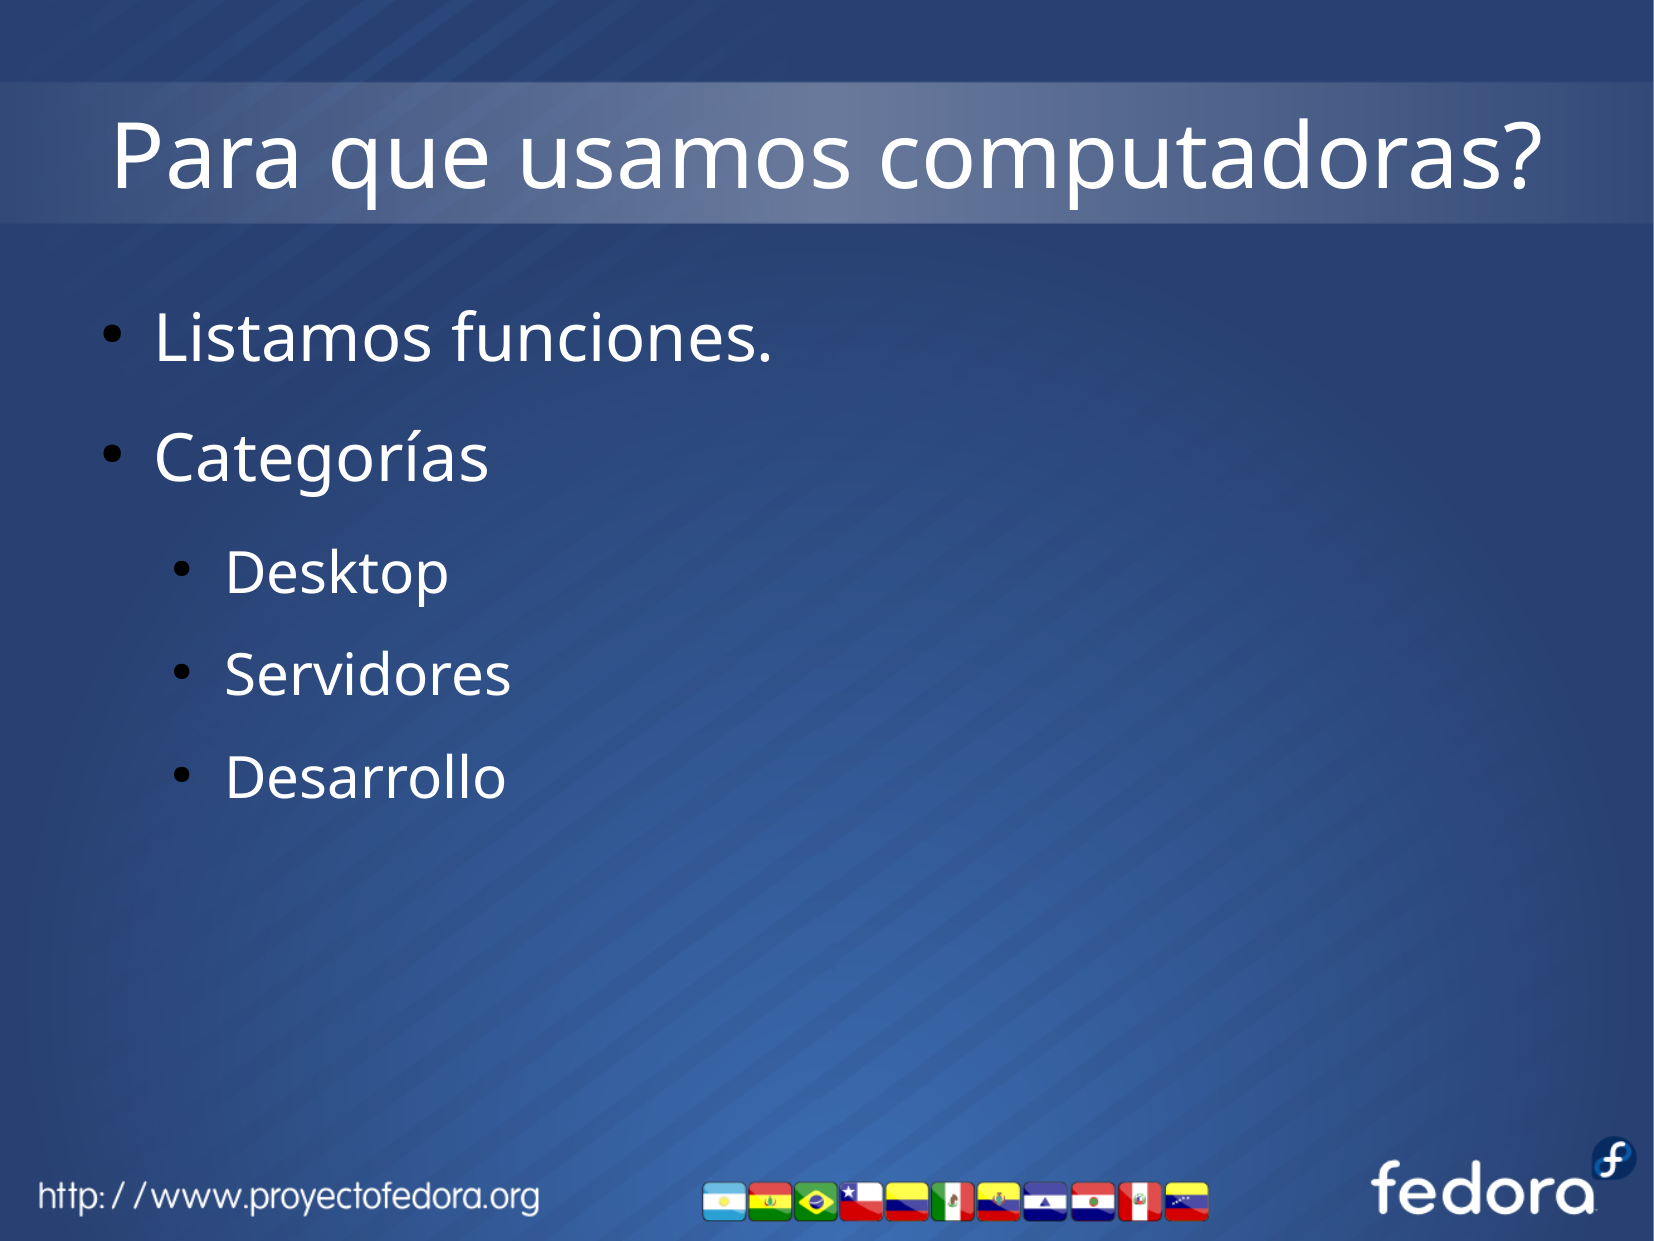

# Para que usamos computadoras?
Listamos funciones.
Categorías
Desktop
Servidores
Desarrollo